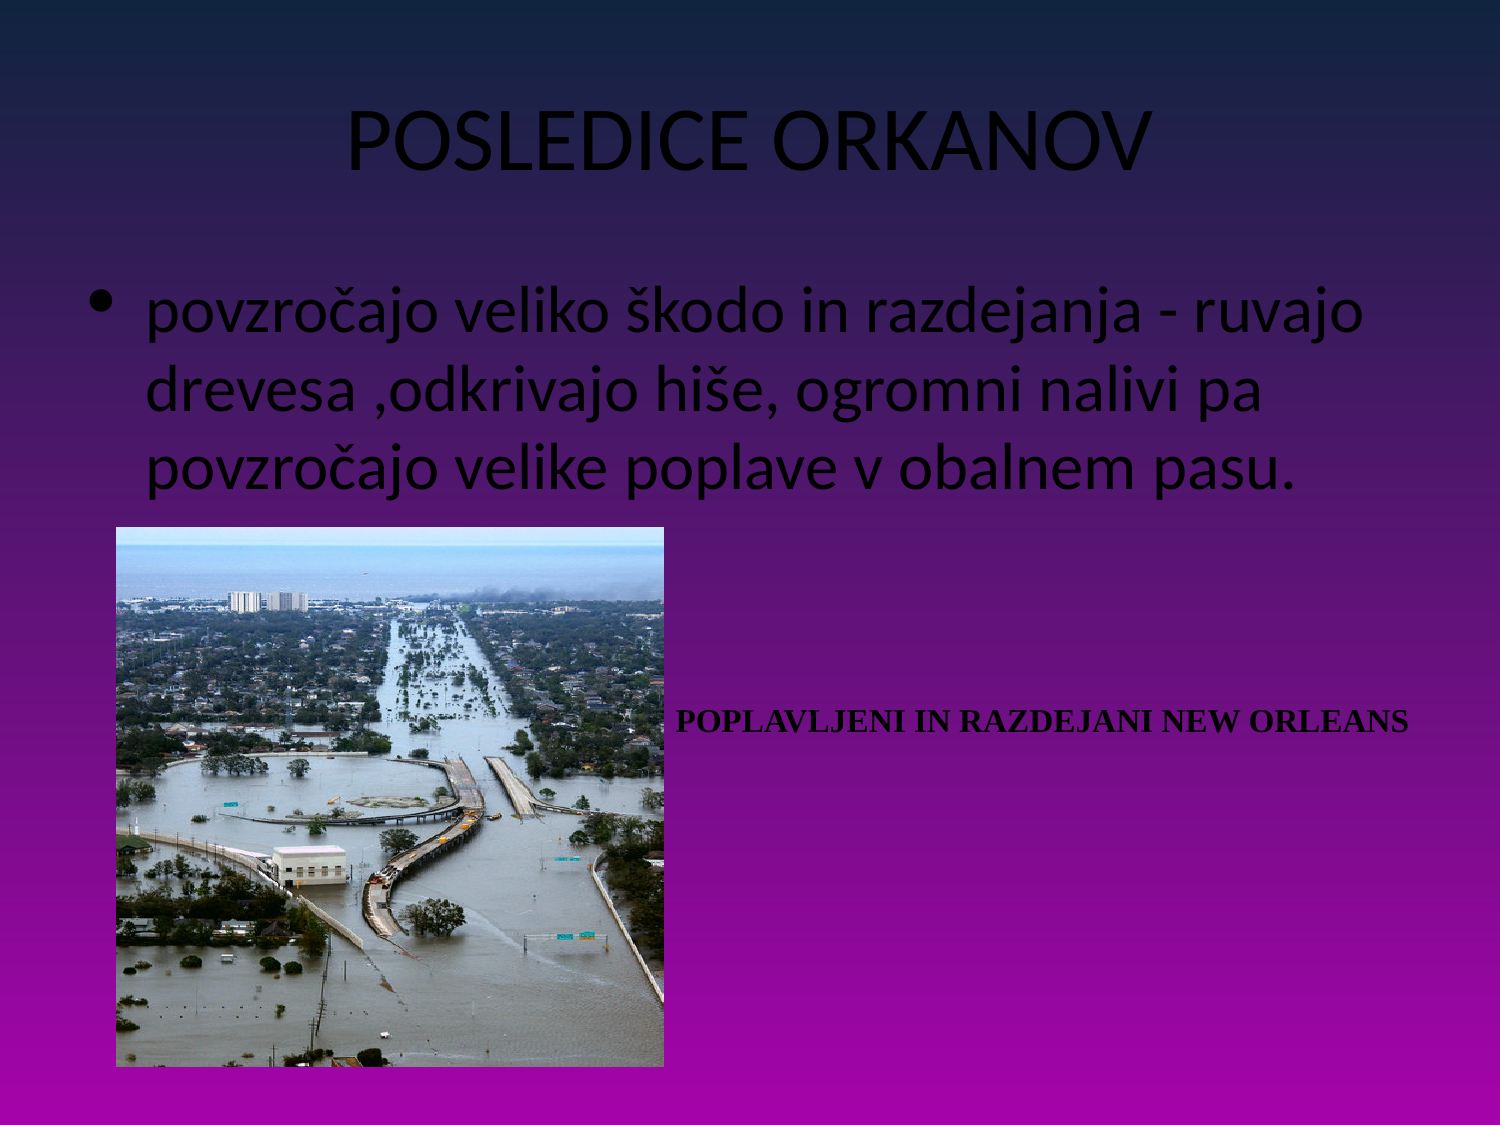

# POSLEDICE ORKANOV
povzročajo veliko škodo in razdejanja - ruvajo drevesa ,odkrivajo hiše, ogromni nalivi pa povzročajo velike poplave v obalnem pasu.
POPLAVLJENI IN RAZDEJANI NEW ORLEANS